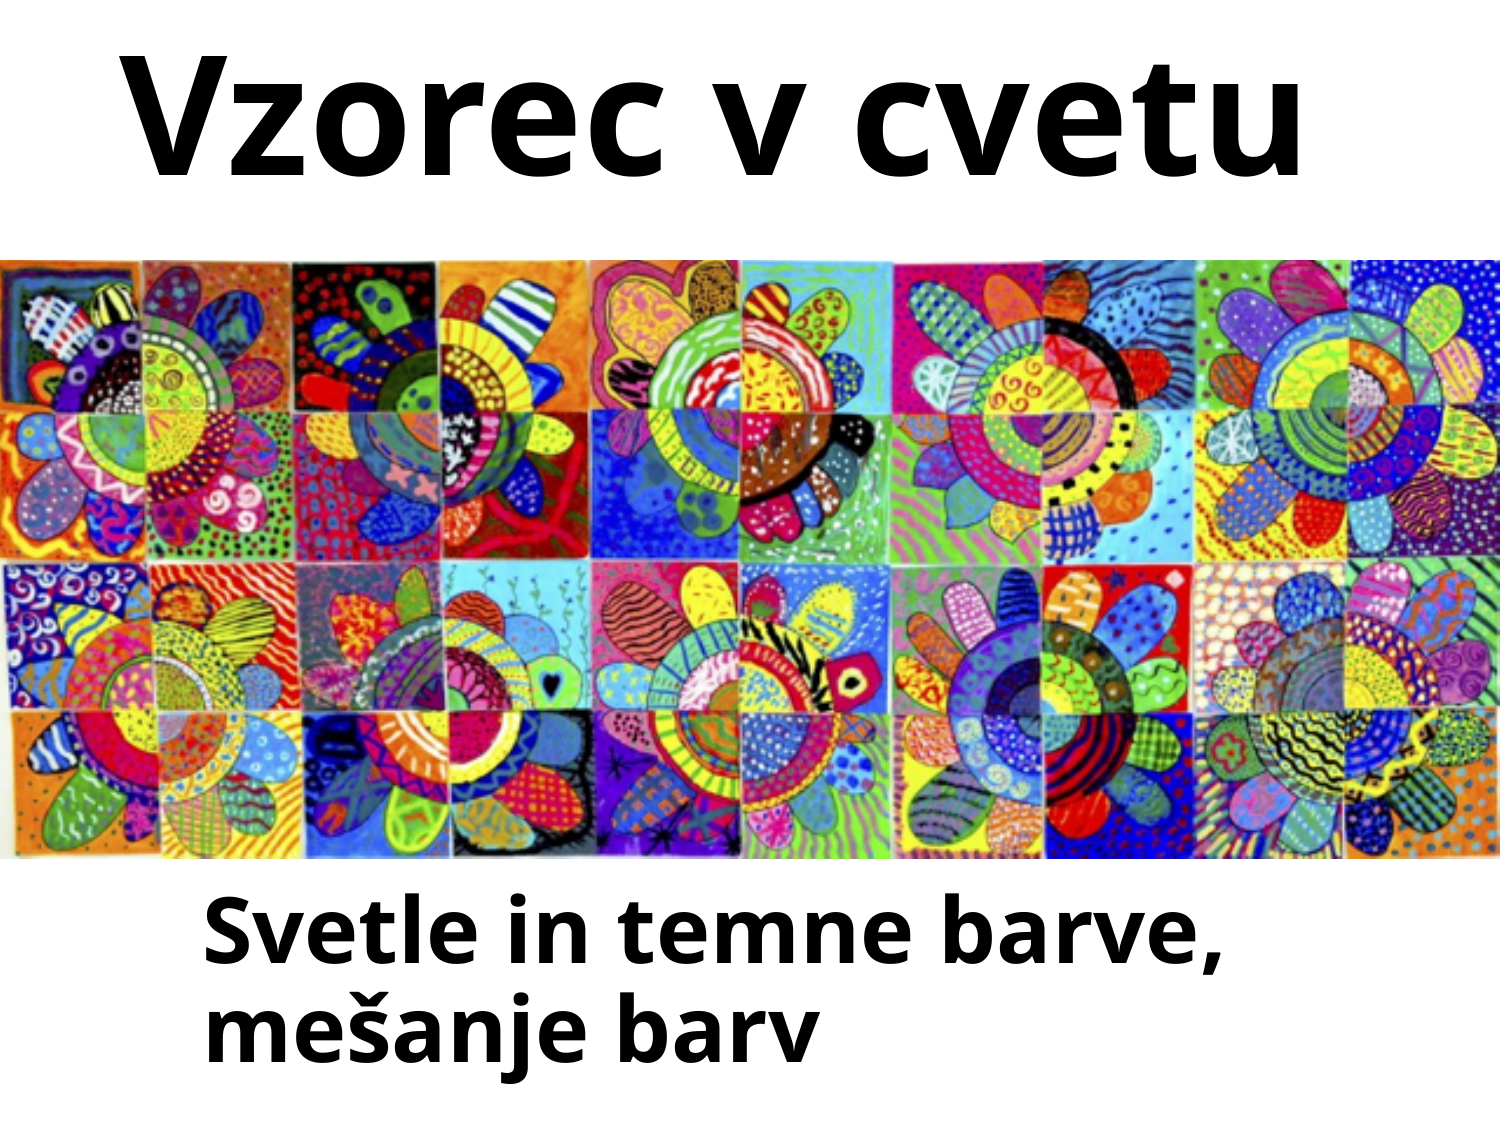

# Vzorec v cvetu
Svetle in temne barve, mešanje barv